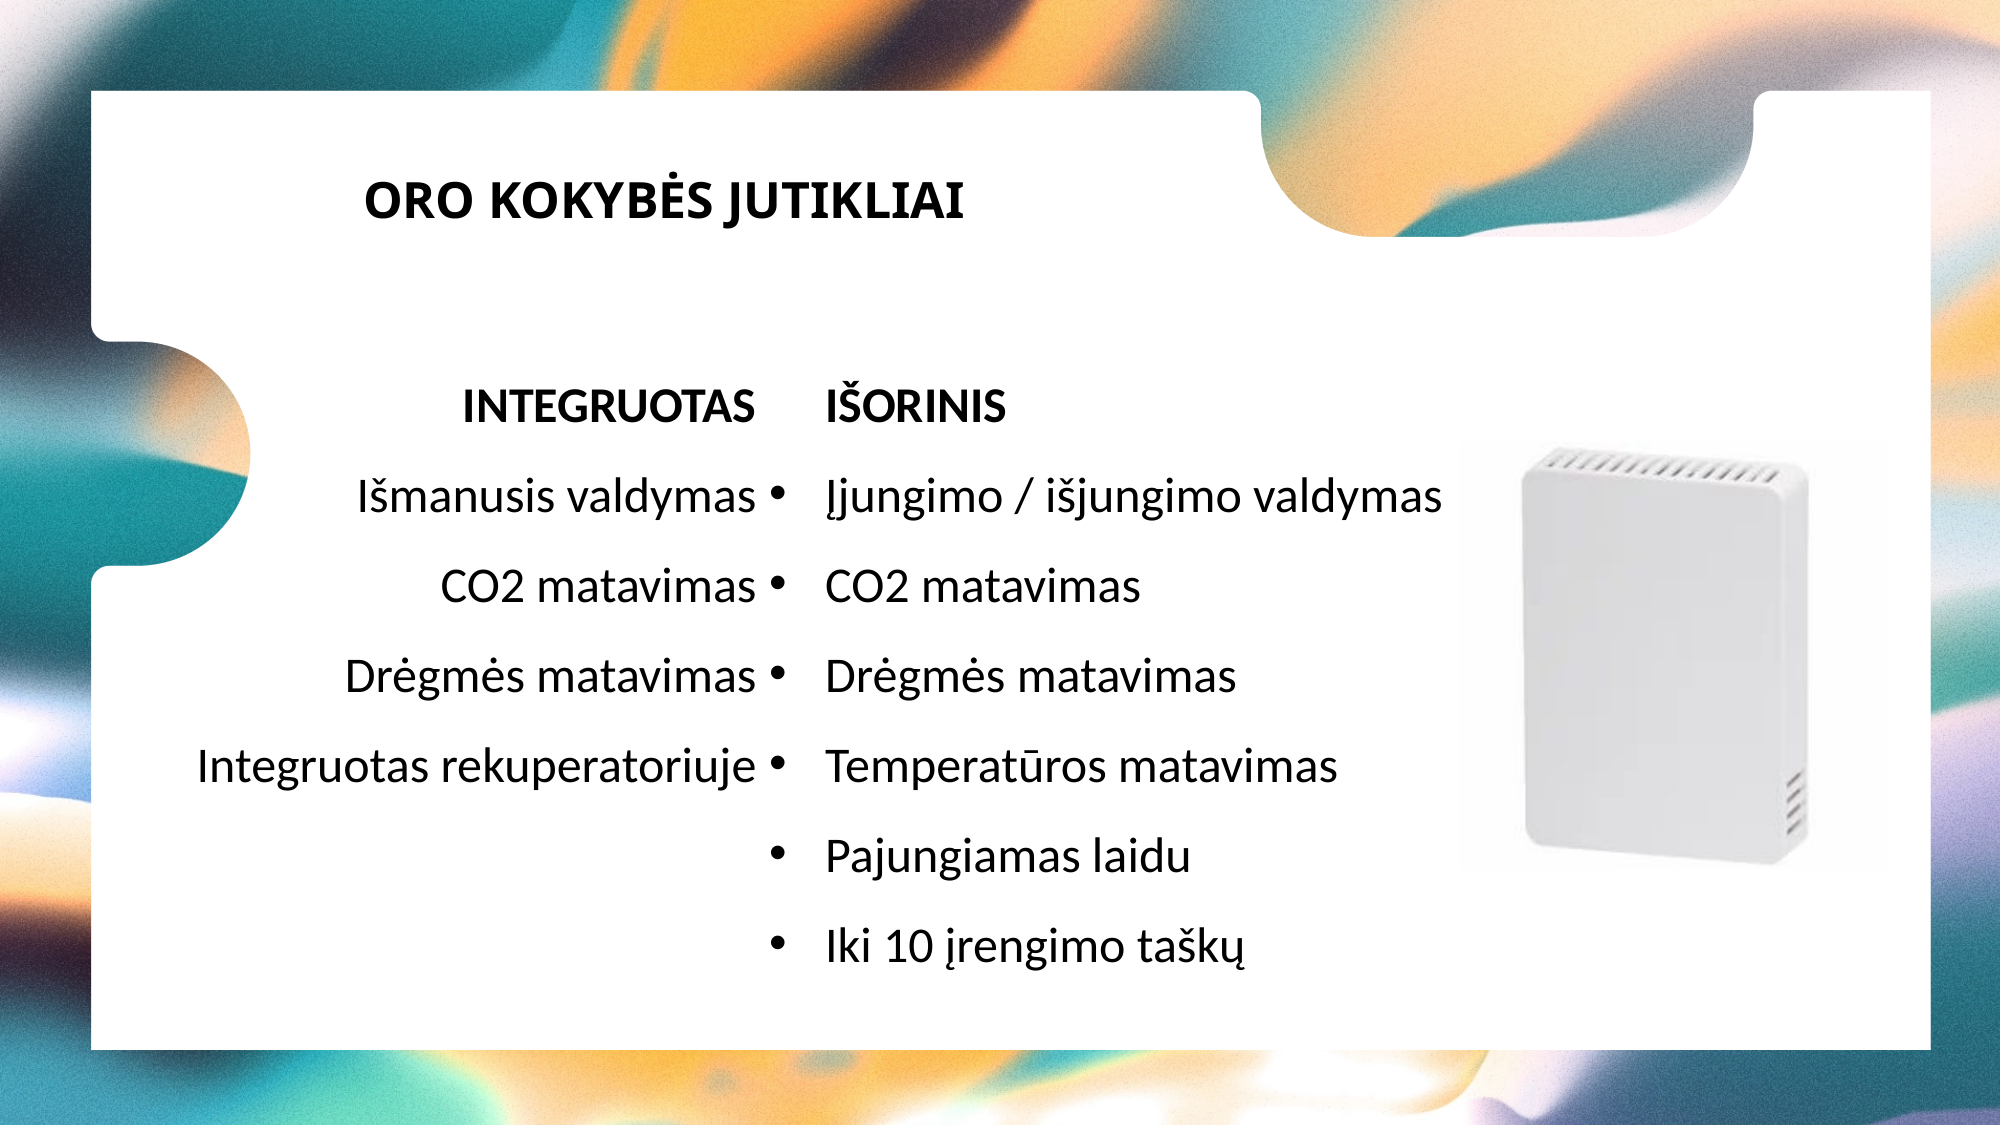

ORO KOKYBĖS JUTIKLIAI
INTEGRUOTAS
Išmanusis valdymas
CO2 matavimas
Drėgmės matavimas
Integruotas rekuperatoriuje
 IŠORINIS
Įjungimo / išjungimo valdymas
CO2 matavimas
Drėgmės matavimas
Temperatūros matavimas
Pajungiamas laidu
Iki 10 įrengimo taškų